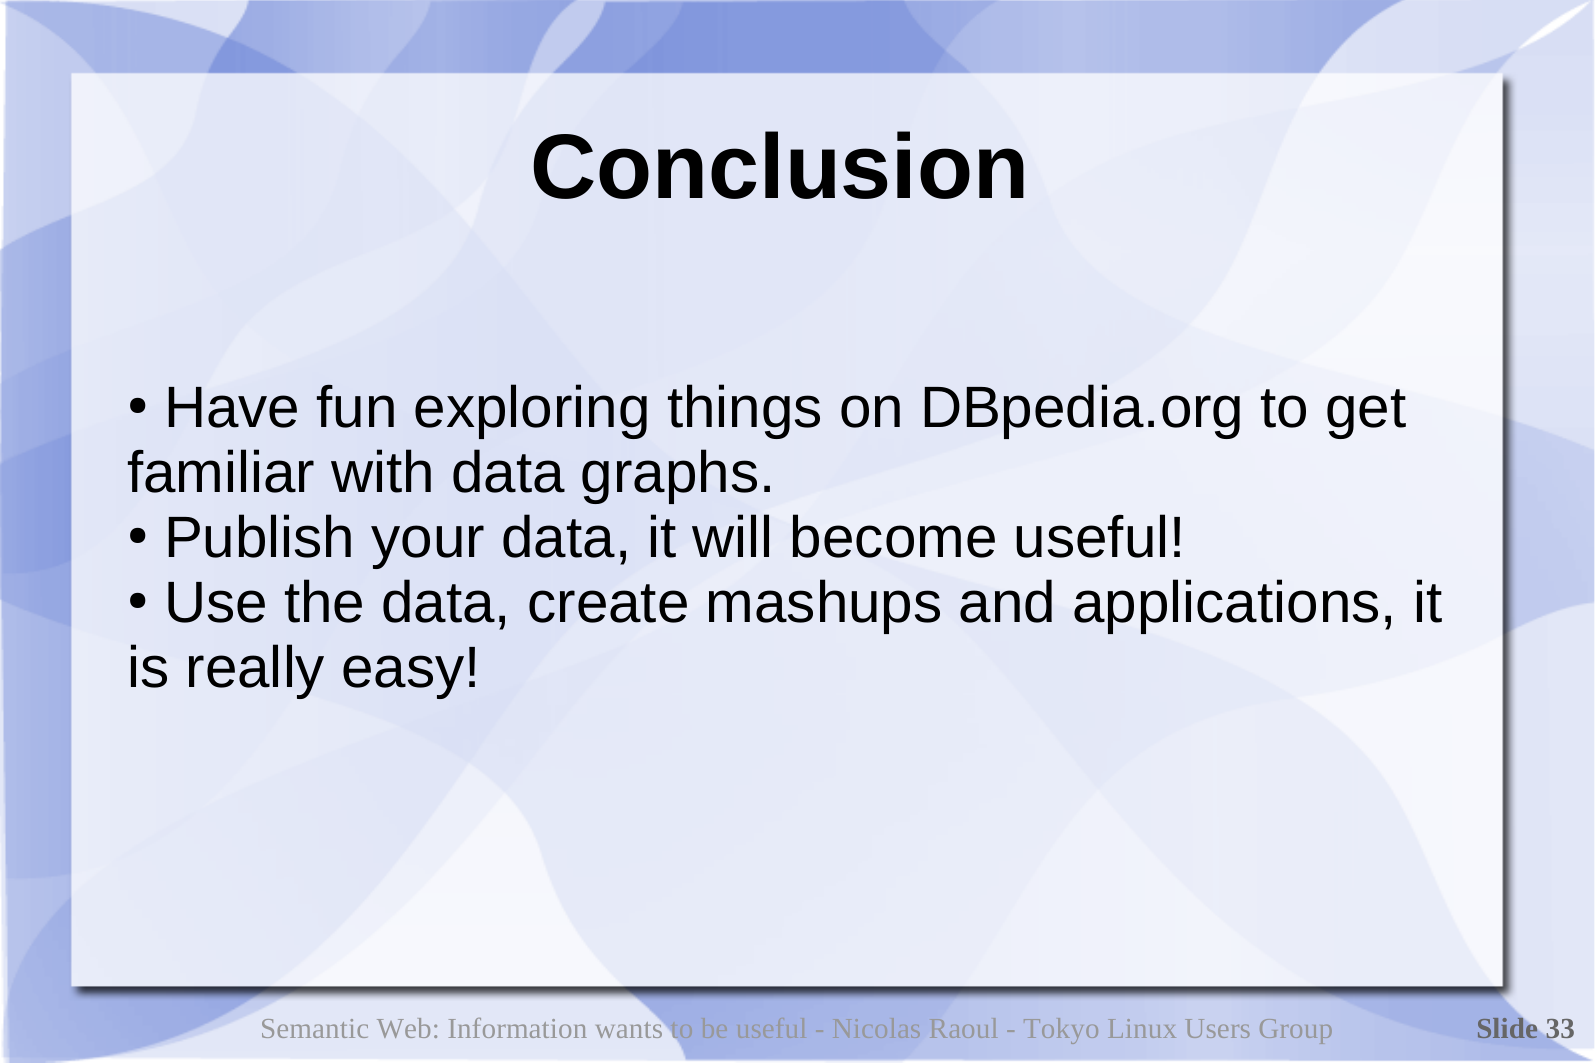

# Conclusion
 Have fun exploring things on DBpedia.org to get familiar with data graphs.
 Publish your data, it will become useful!
 Use the data, create mashups and applications, it is really easy!
Semantic Web: Information wants to be useful - Nicolas Raoul - Tokyo Linux Users Group
33